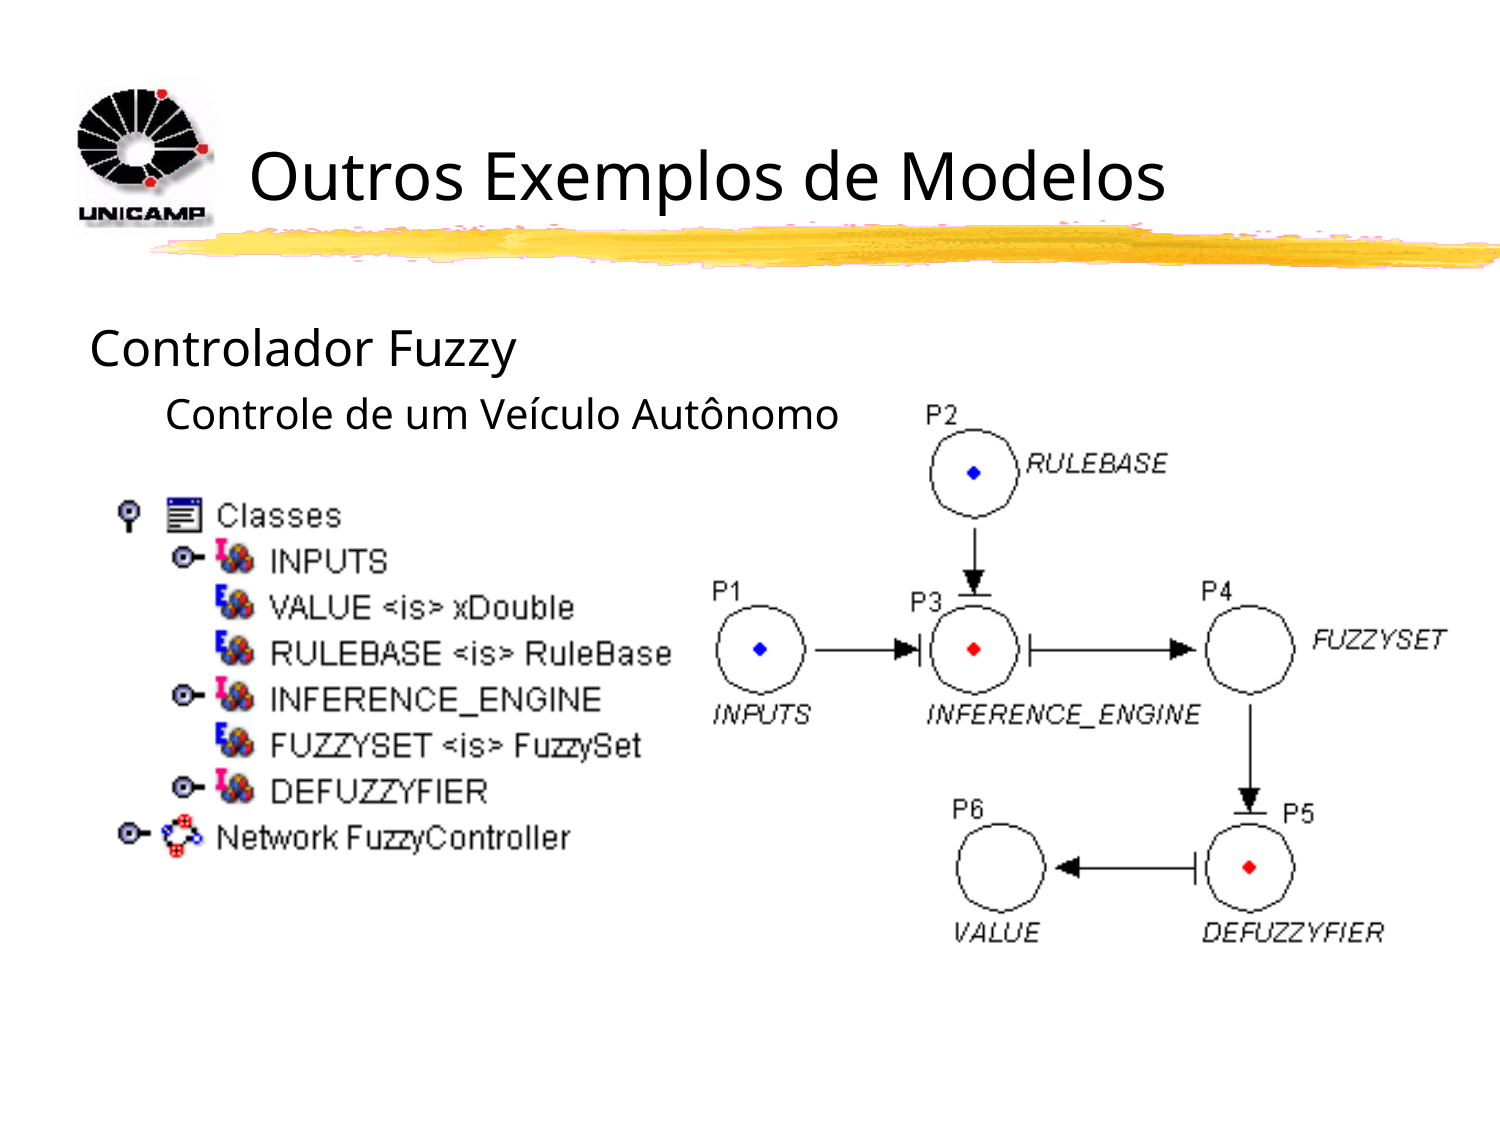

# Outros Exemplos de Modelos
Controlador Fuzzy
Controle de um Veículo Autônomo